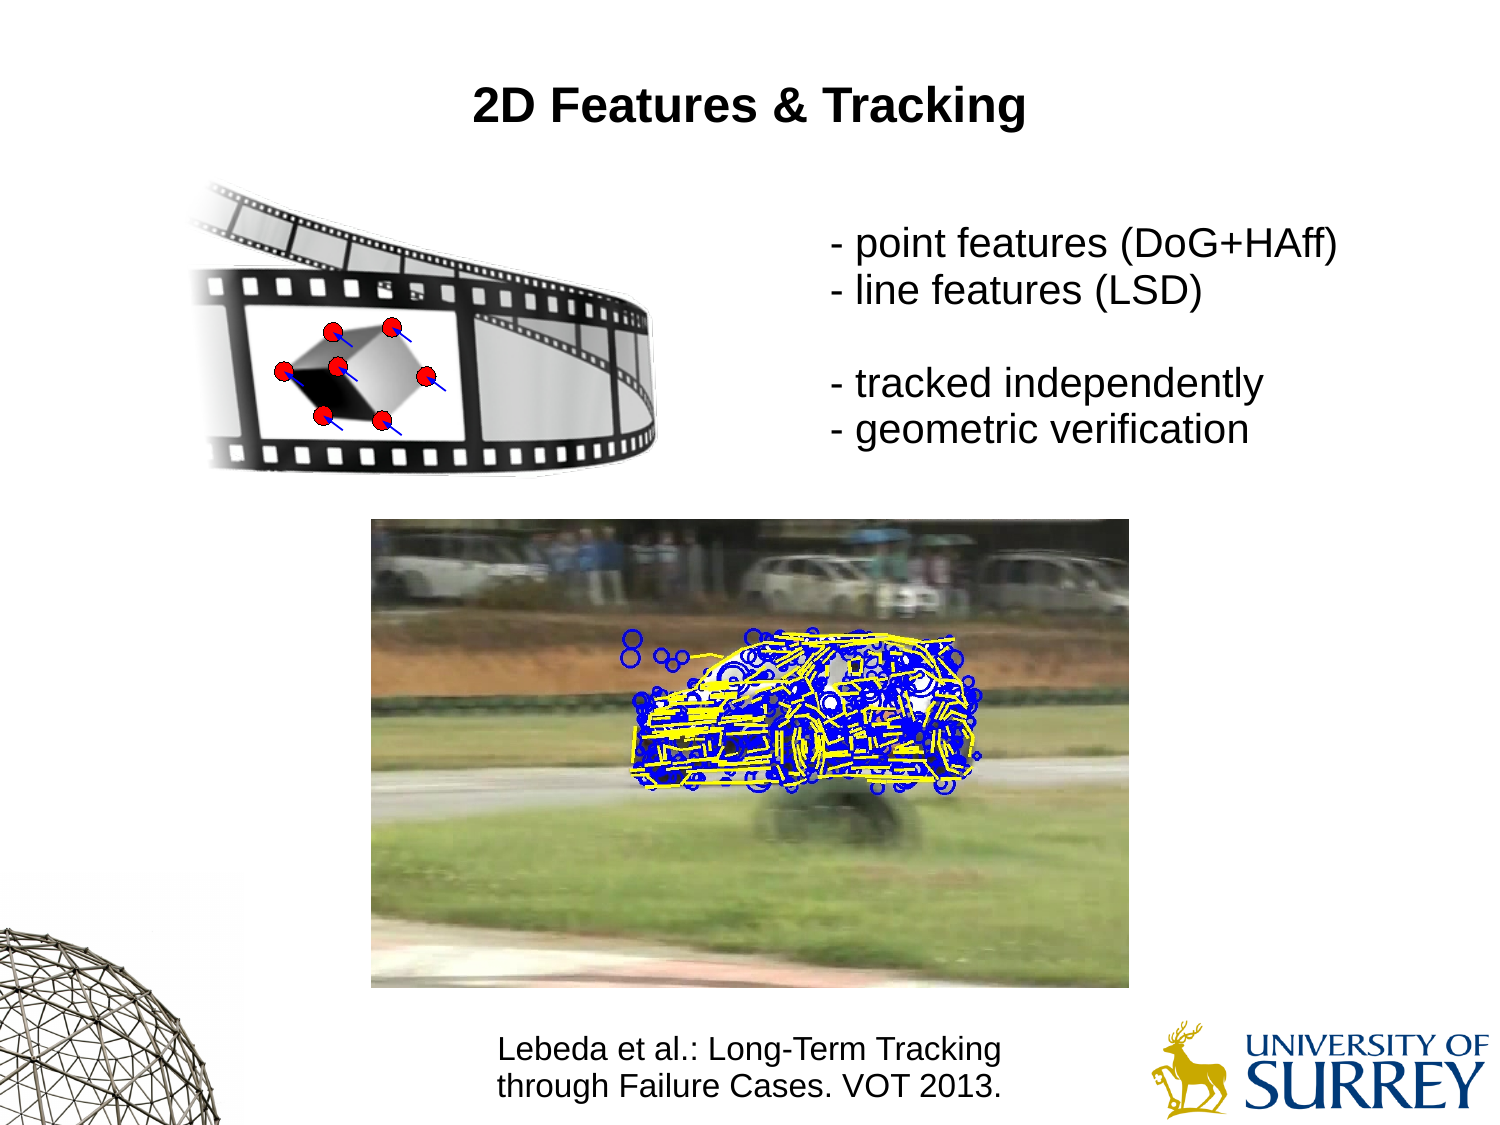

# 2D Features & Tracking
- point features (DoG+HAff)
- line features (LSD)
- tracked independently
- geometric verification
Lebeda et al.: Long-Term Tracking
through Failure Cases. VOT 2013.